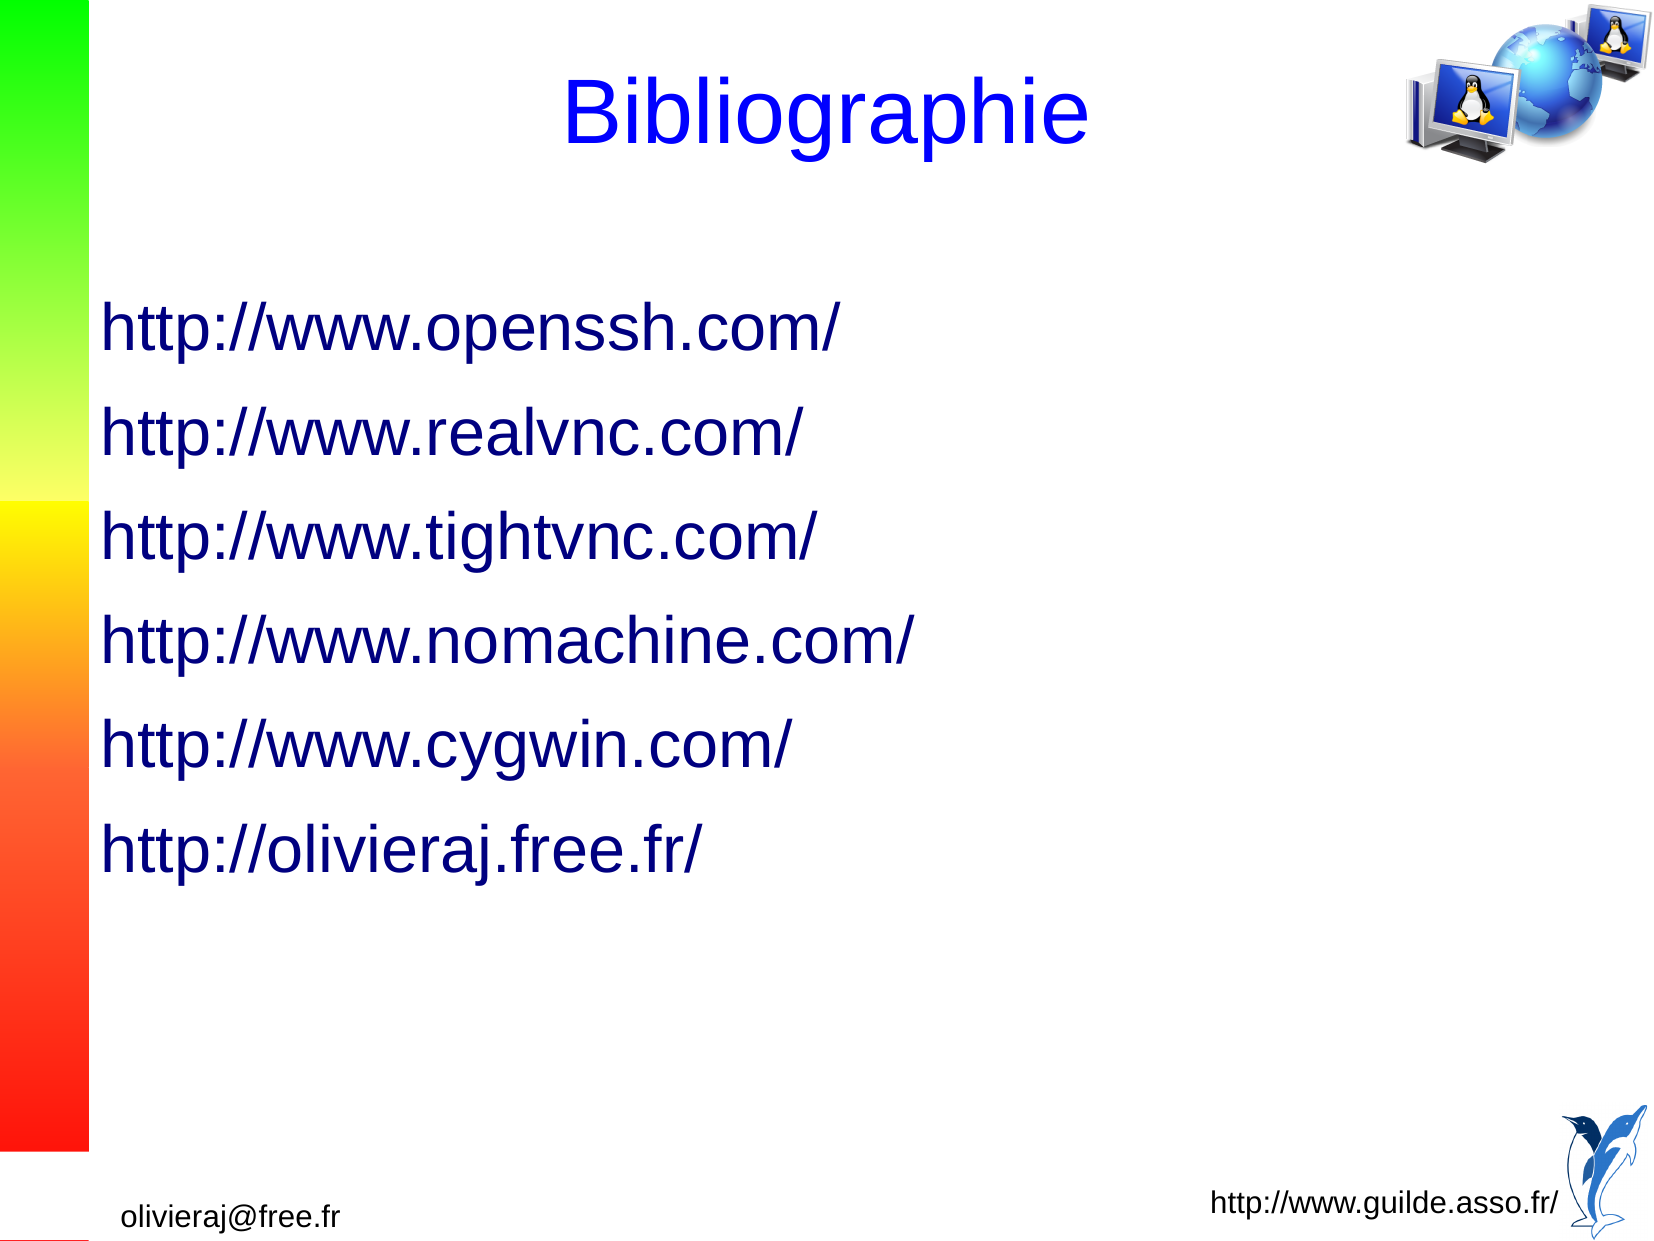

# Bibliographie
http://www.openssh.com/
http://www.realvnc.com/
http://www.tightvnc.com/
http://www.nomachine.com/
http://www.cygwin.com/
http://olivieraj.free.fr/